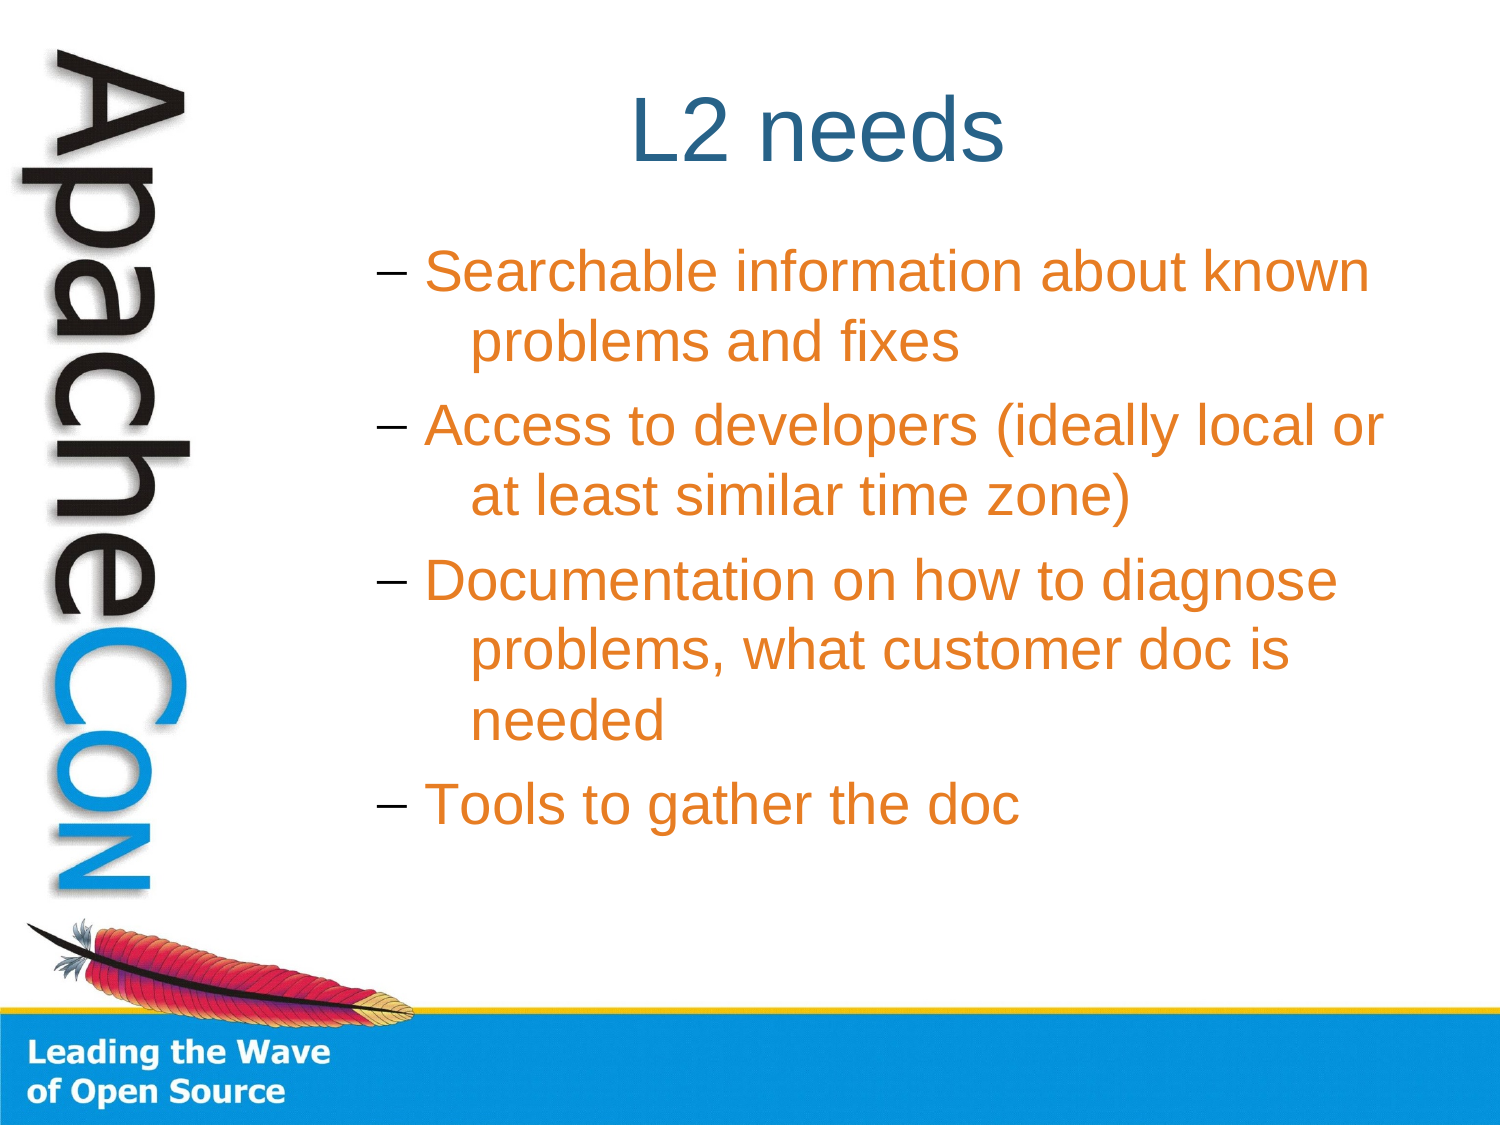

# L2 needs
Searchable information about known problems and fixes
Access to developers (ideally local or at least similar time zone)
Documentation on how to diagnose problems, what customer doc is needed
Tools to gather the doc